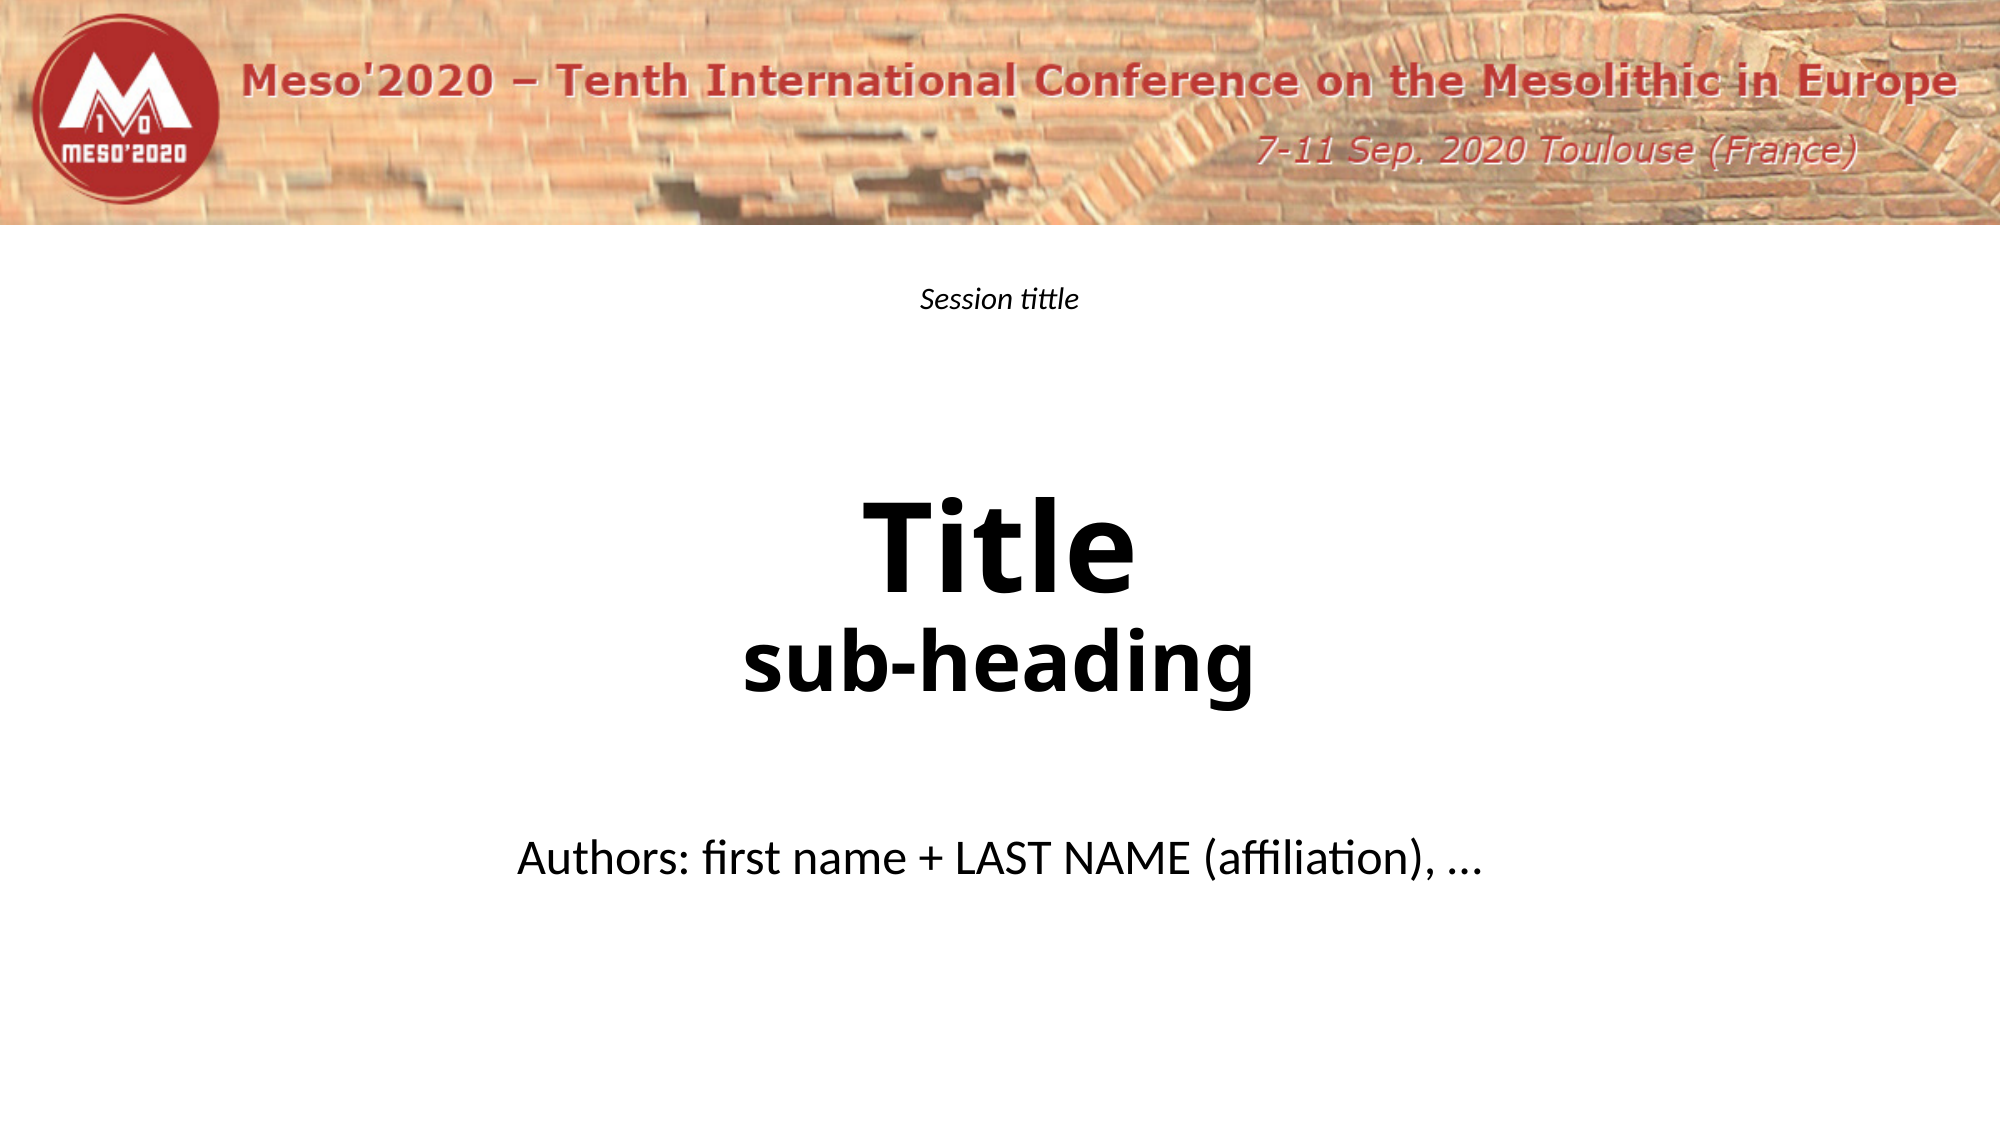

Session tittle
# Title sub-heading
Authors: first name + LAST NAME (affiliation), …